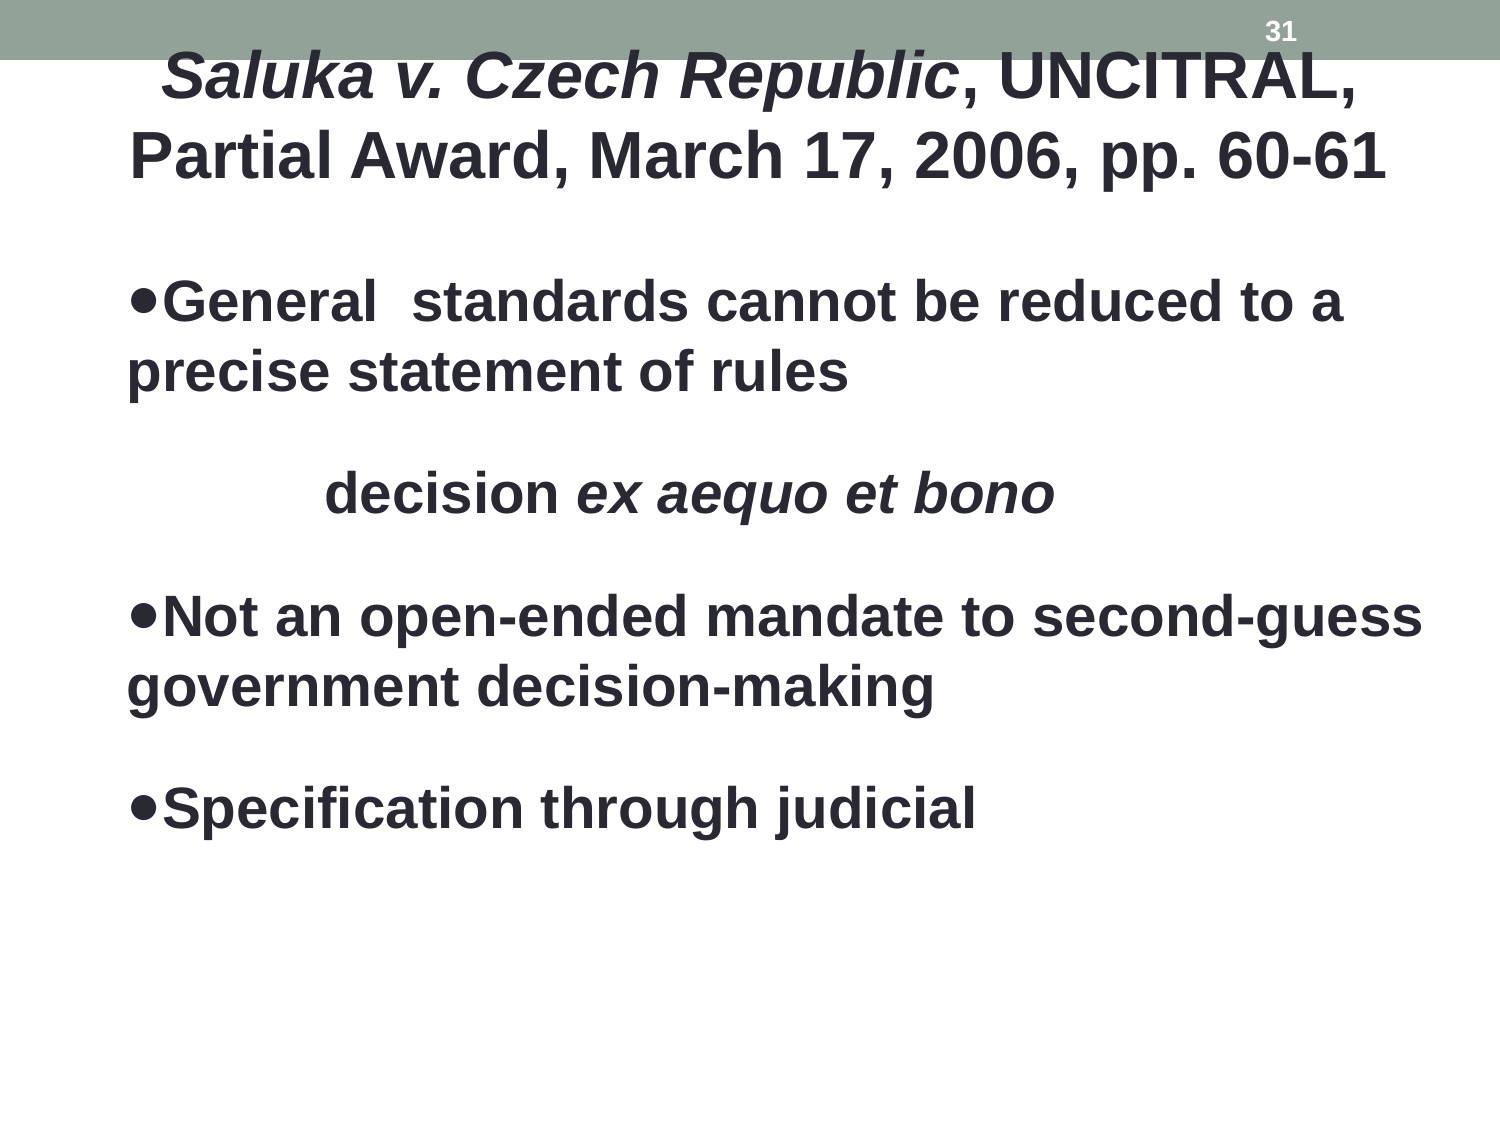

Saluka v. Czech Republic, UNCITRAL,
Partial Award, March 17, 2006, pp. 60-61
General standards cannot be reduced to a precise statement of rules
Not a decision ex aequo et bono
Not an open-ended mandate to second-guess government decision-making
Specification through judicial practice